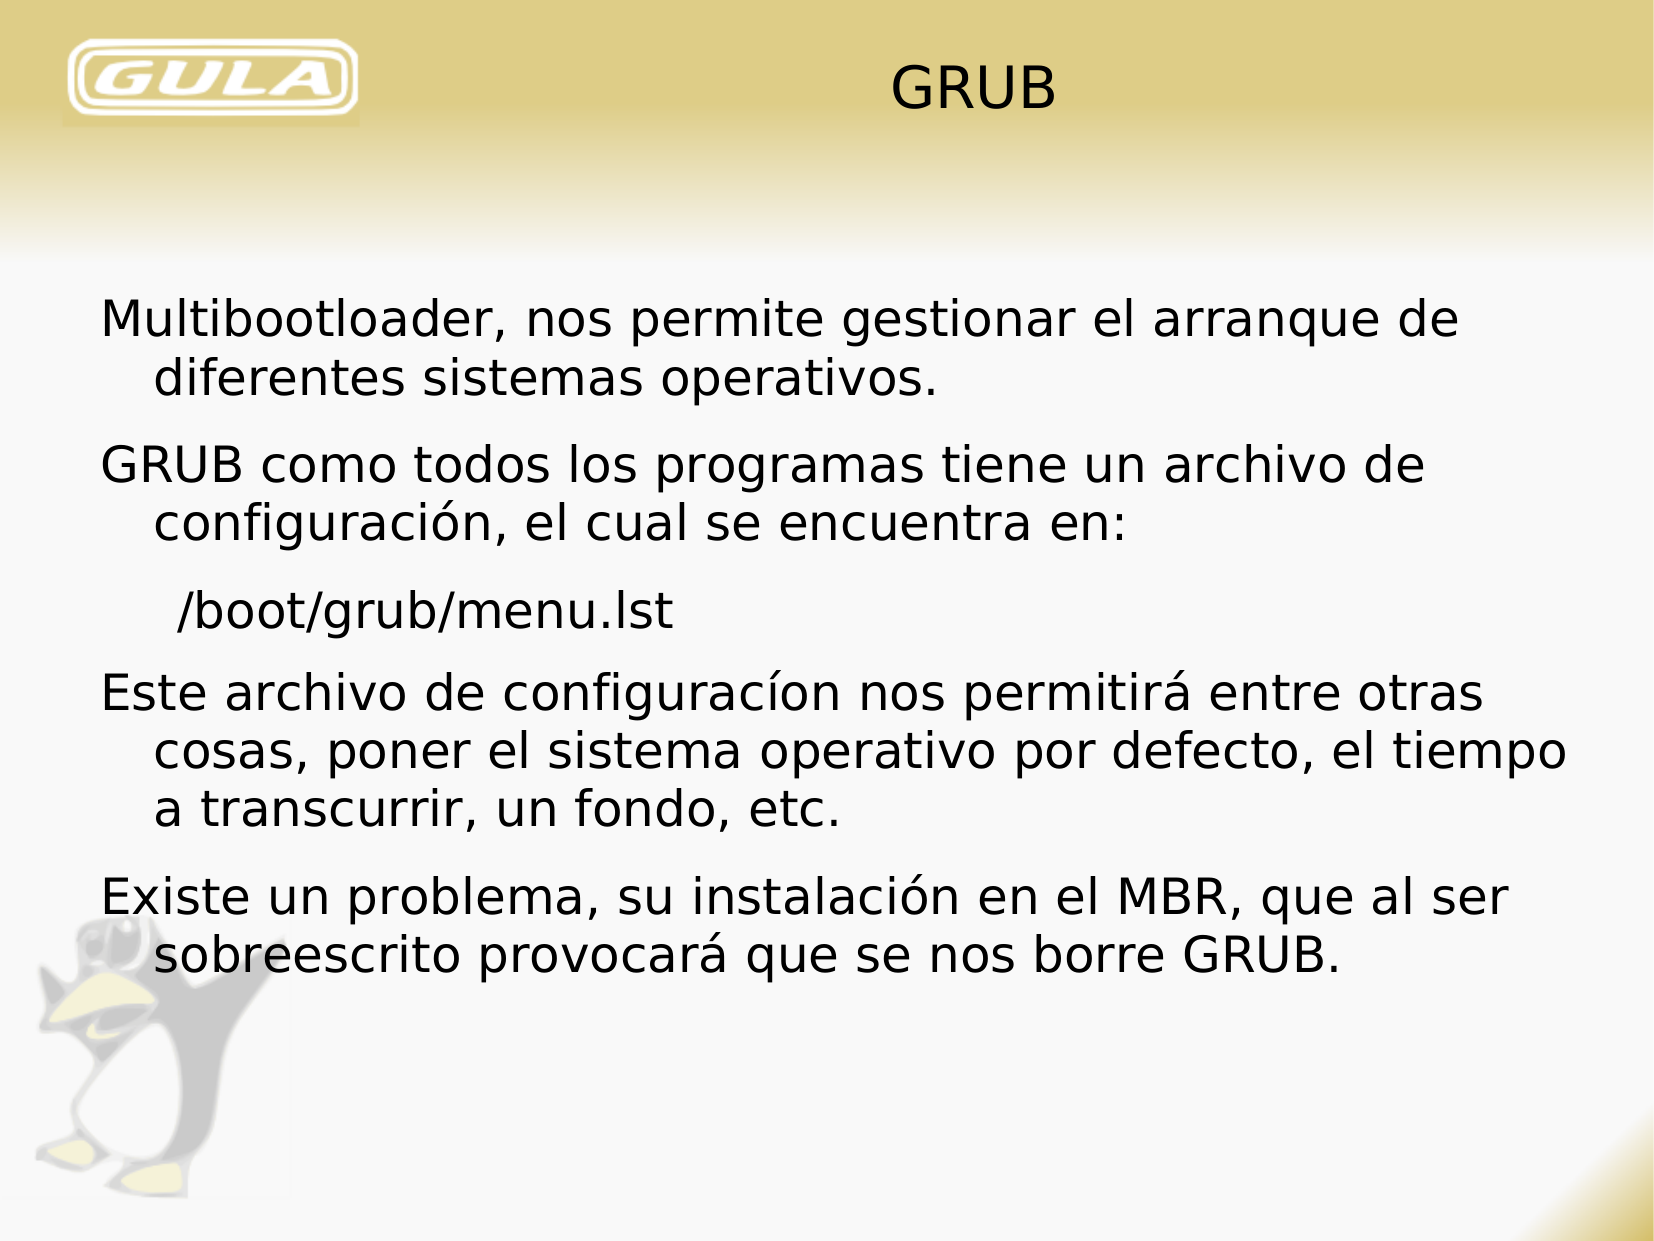

GRUB
# Multibootloader, nos permite gestionar el arranque de diferentes sistemas operativos.
GRUB como todos los programas tiene un archivo de configuración, el cual se encuentra en:
/boot/grub/menu.lst
Este archivo de configuracíon nos permitirá entre otras cosas, poner el sistema operativo por defecto, el tiempo a transcurrir, un fondo, etc.
Existe un problema, su instalación en el MBR, que al ser sobreescrito provocará que se nos borre GRUB.